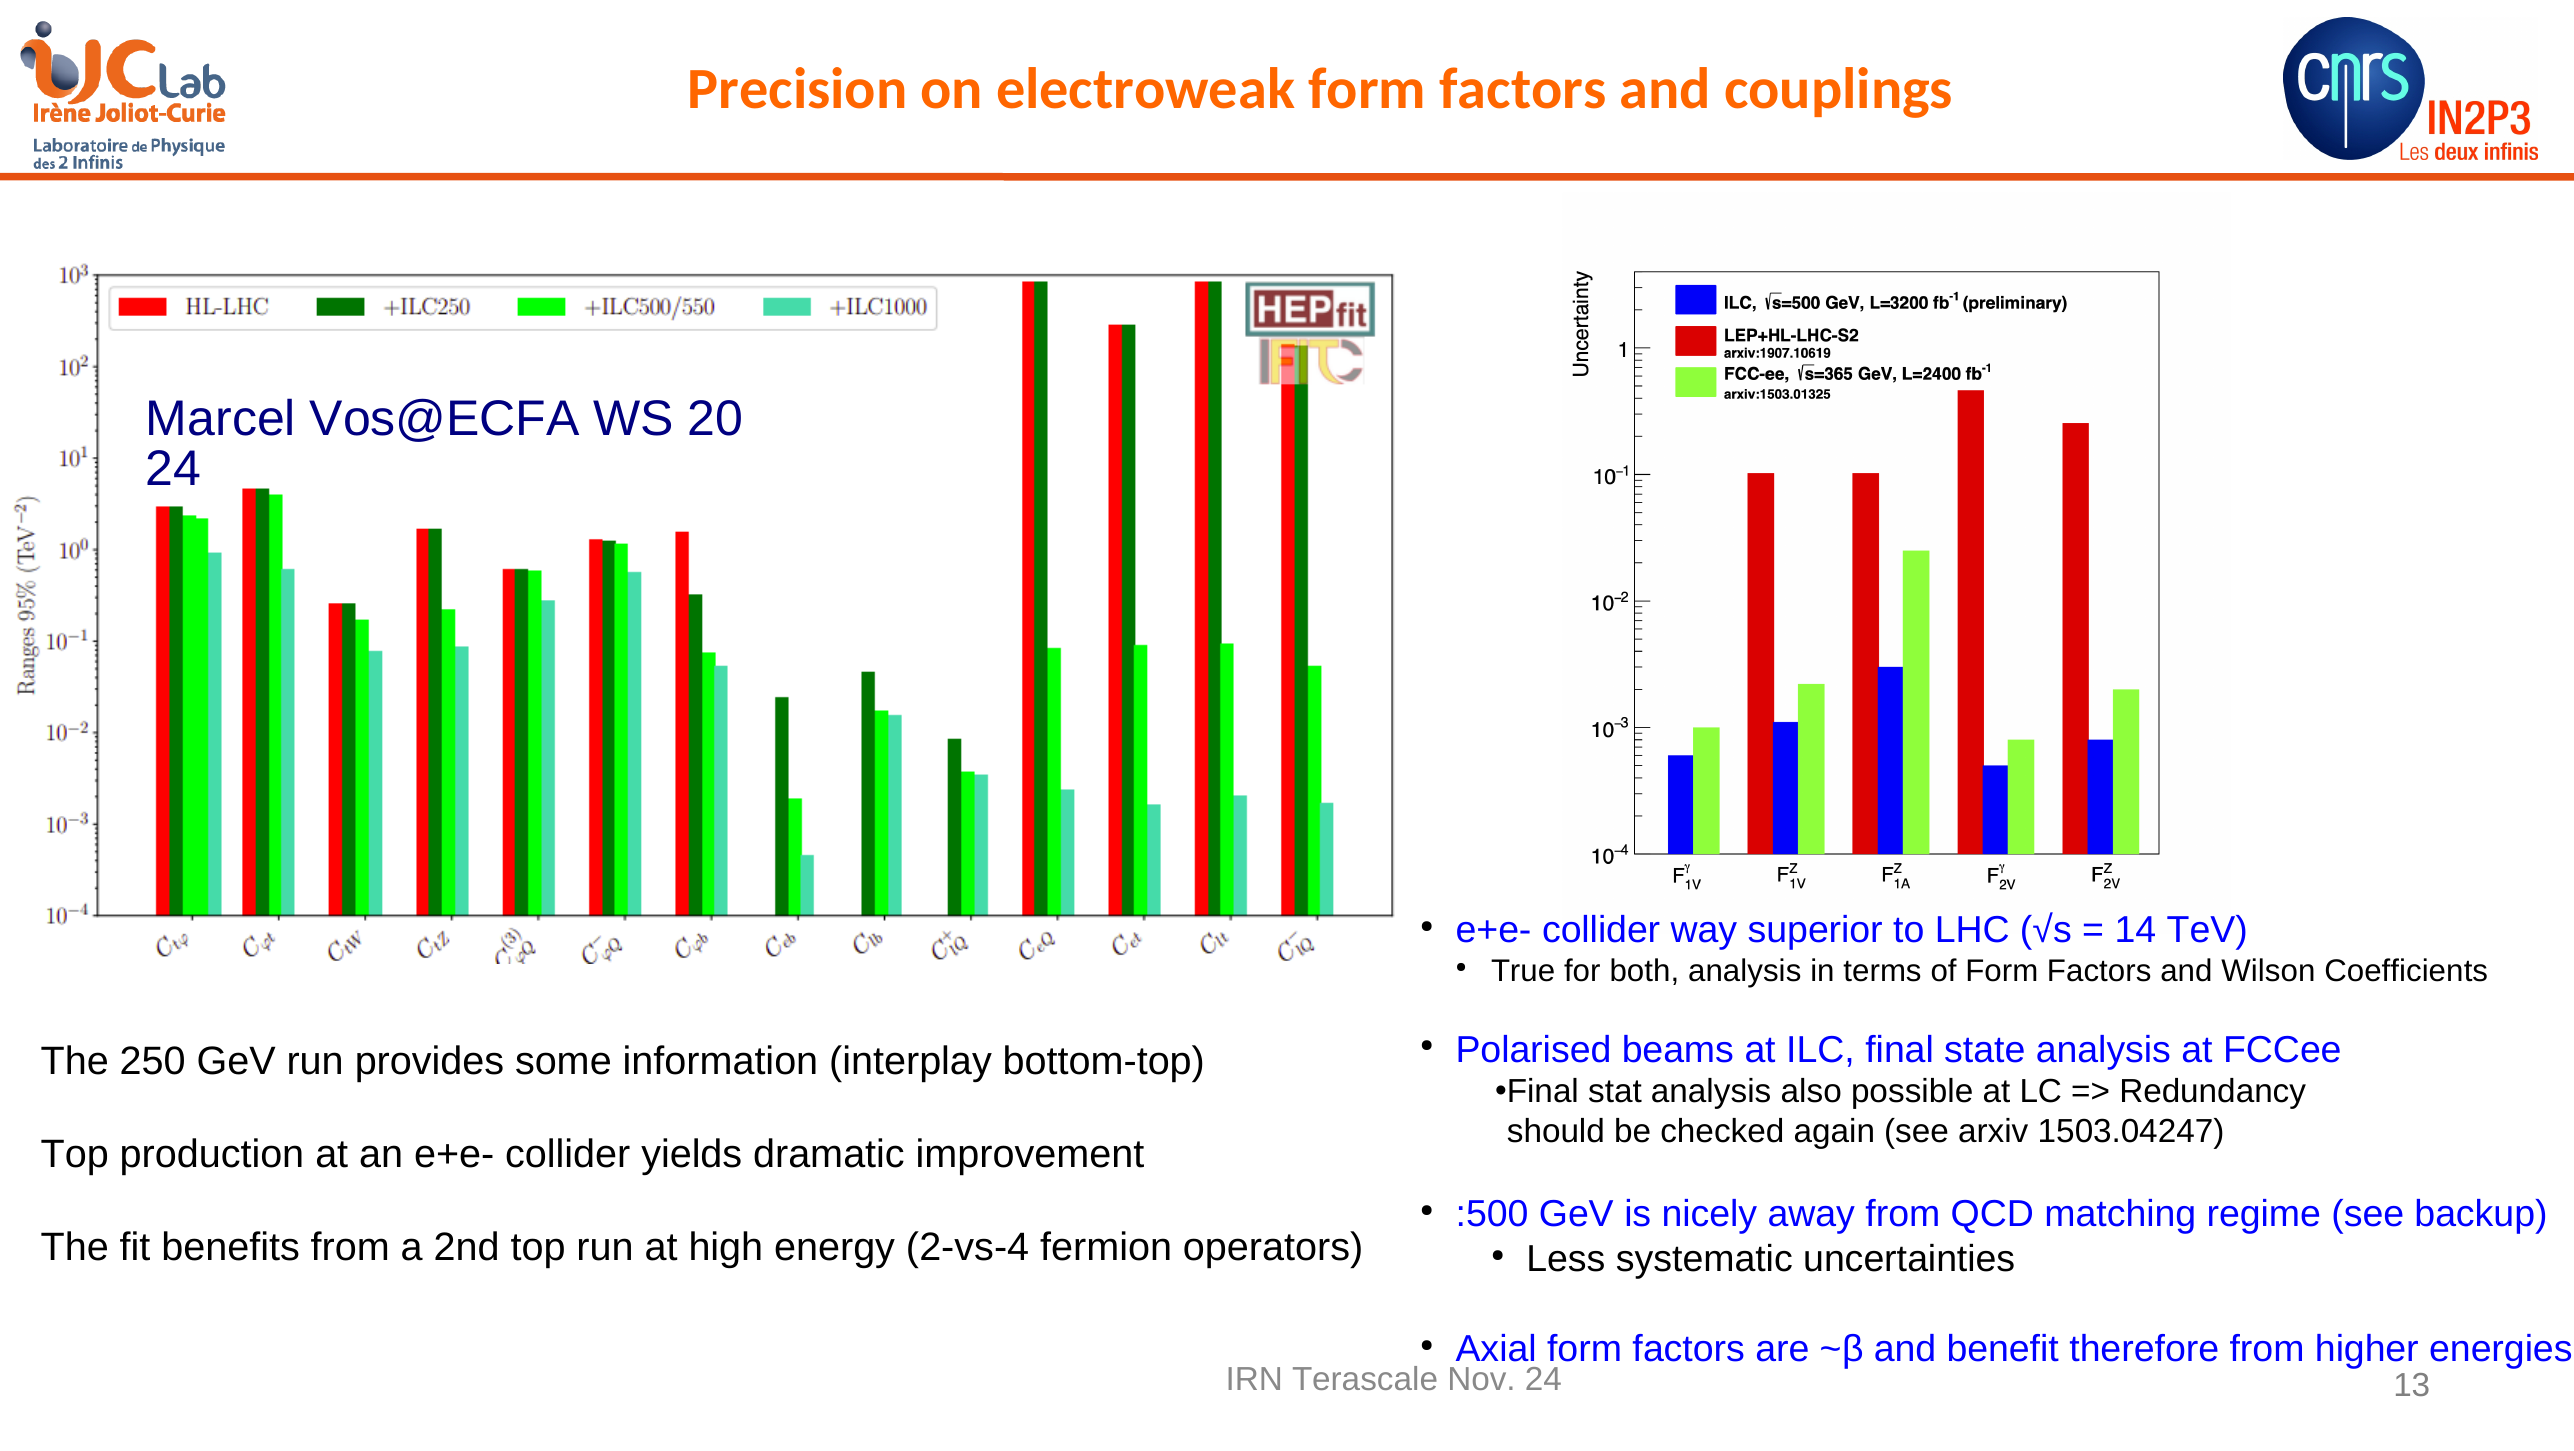

# Precision on electroweak form factors and couplings
Marcel Vos@ECFA WS 2024
e+e- collider way superior to LHC (√s = 14 TeV)
True for both, analysis in terms of Form Factors and Wilson Coefficients
Polarised beams at ILC, final state analysis at FCCee
Final stat analysis also possible at LC => Redundancy
should be checked again (see arxiv 1503.04247)
:500 GeV is nicely away from QCD matching regime (see backup)
Less systematic uncertainties
Axial form factors are ~β and benefit therefore from higher energies
The 250 GeV run provides some information (interplay bottom-top)
Top production at an e+e- collider yields dramatic improvement
The fit benefits from a 2nd top run at high energy (2-vs-4 fermion operators)
13